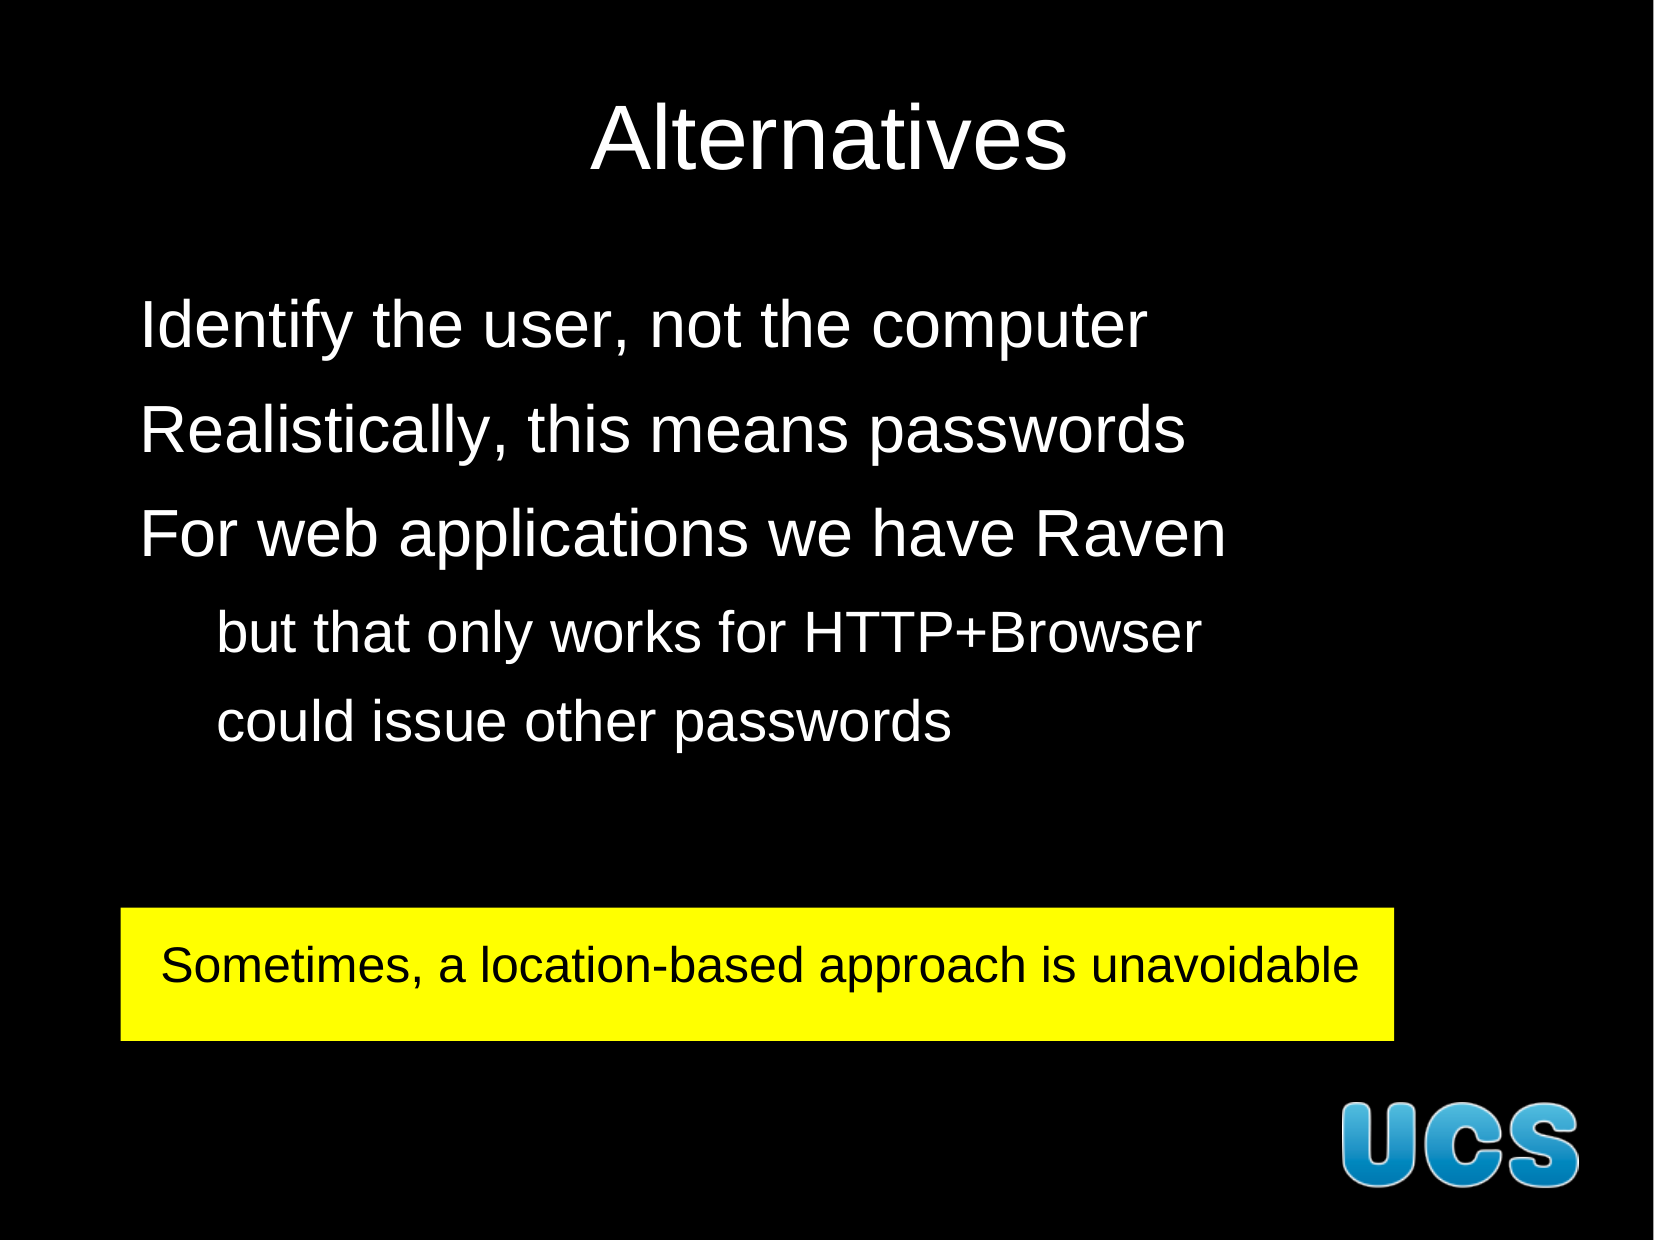

# Alternatives
Identify the user, not the computer
Realistically, this means passwords
For web applications we have Raven
but that only works for HTTP+Browser
could issue other passwords
Sometimes, a location-based approach is unavoidable